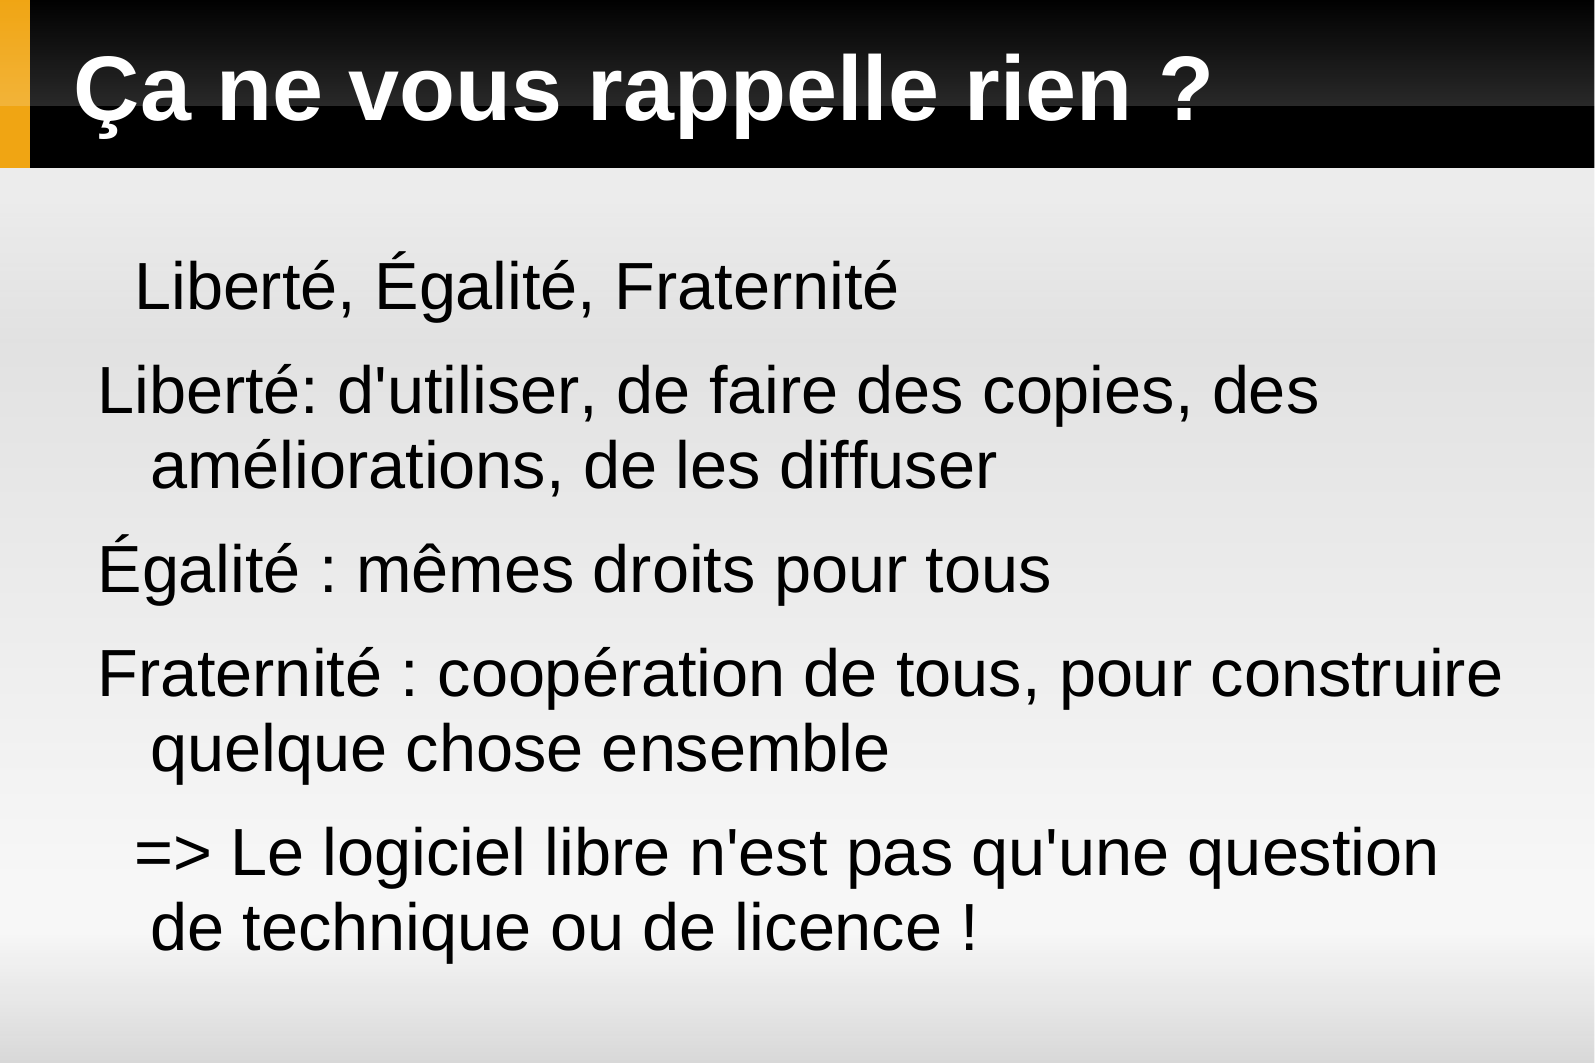

# Ça ne vous rappelle rien ?
 Liberté, Égalité, Fraternité
Liberté: d'utiliser, de faire des copies, des améliorations, de les diffuser
Égalité : mêmes droits pour tous
Fraternité : coopération de tous, pour construire quelque chose ensemble
 => Le logiciel libre n'est pas qu'une question de technique ou de licence !